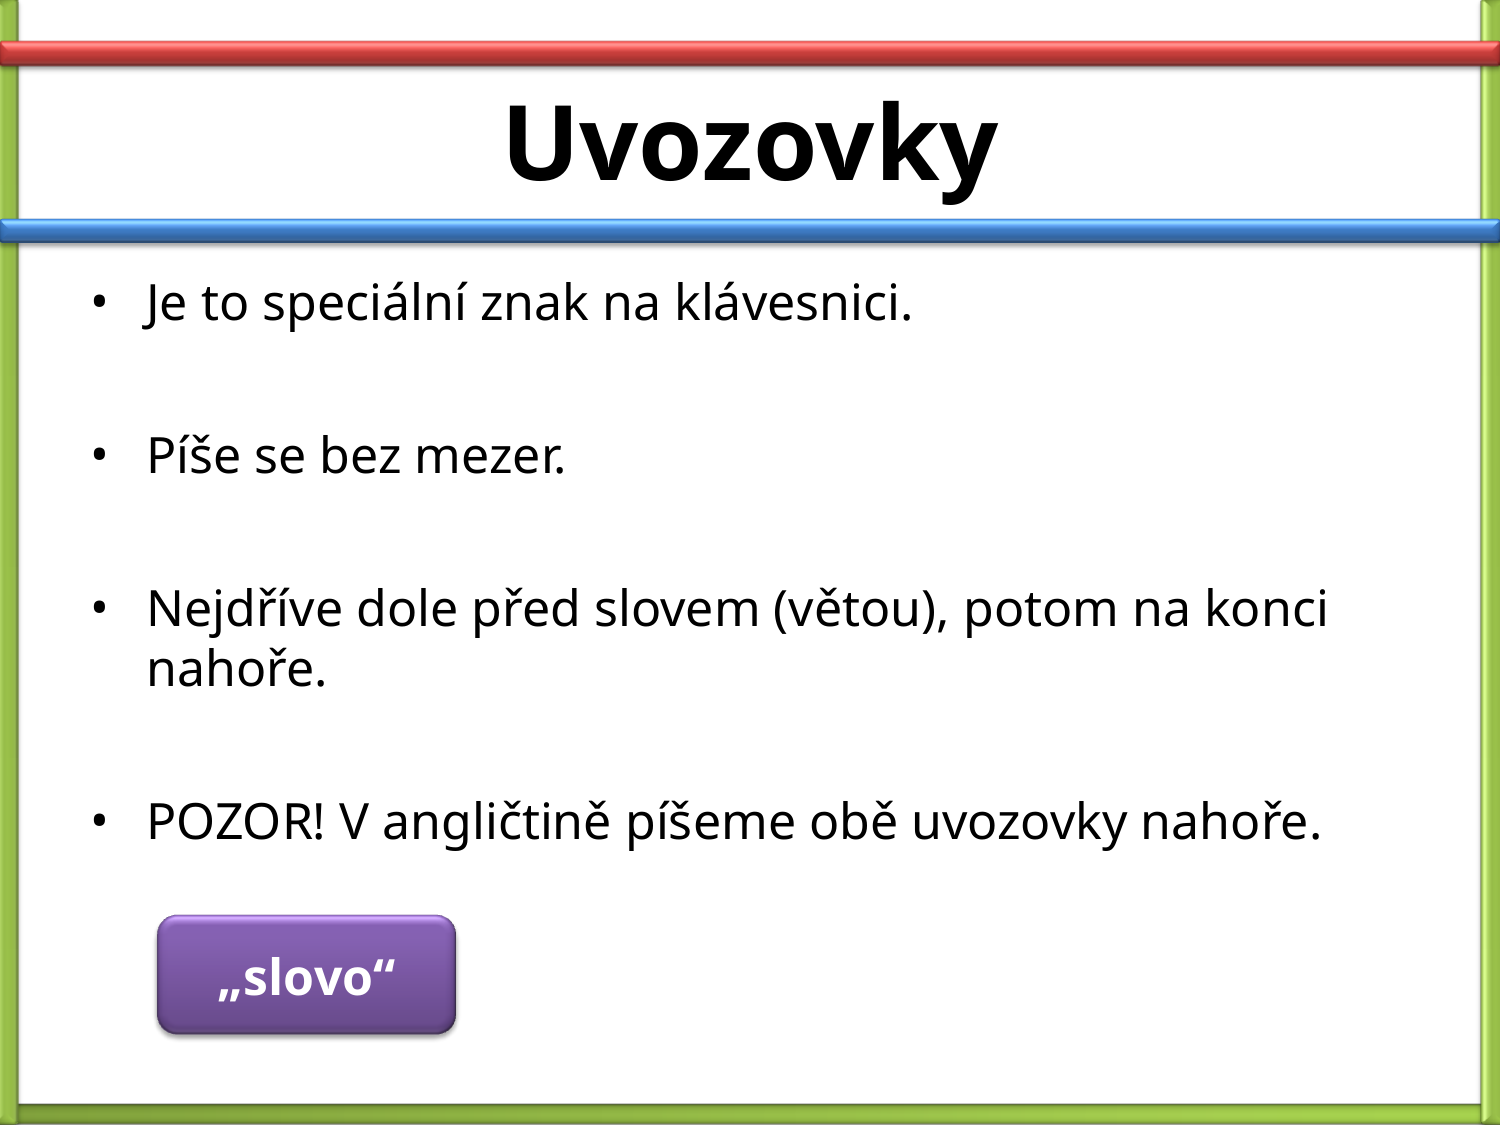

# Uvozovky
Je to speciální znak na klávesnici.
Píše se bez mezer.
Nejdříve dole před slovem (větou), potom na konci nahoře.
POZOR! V angličtině píšeme obě uvozovky nahoře.
„slovo“